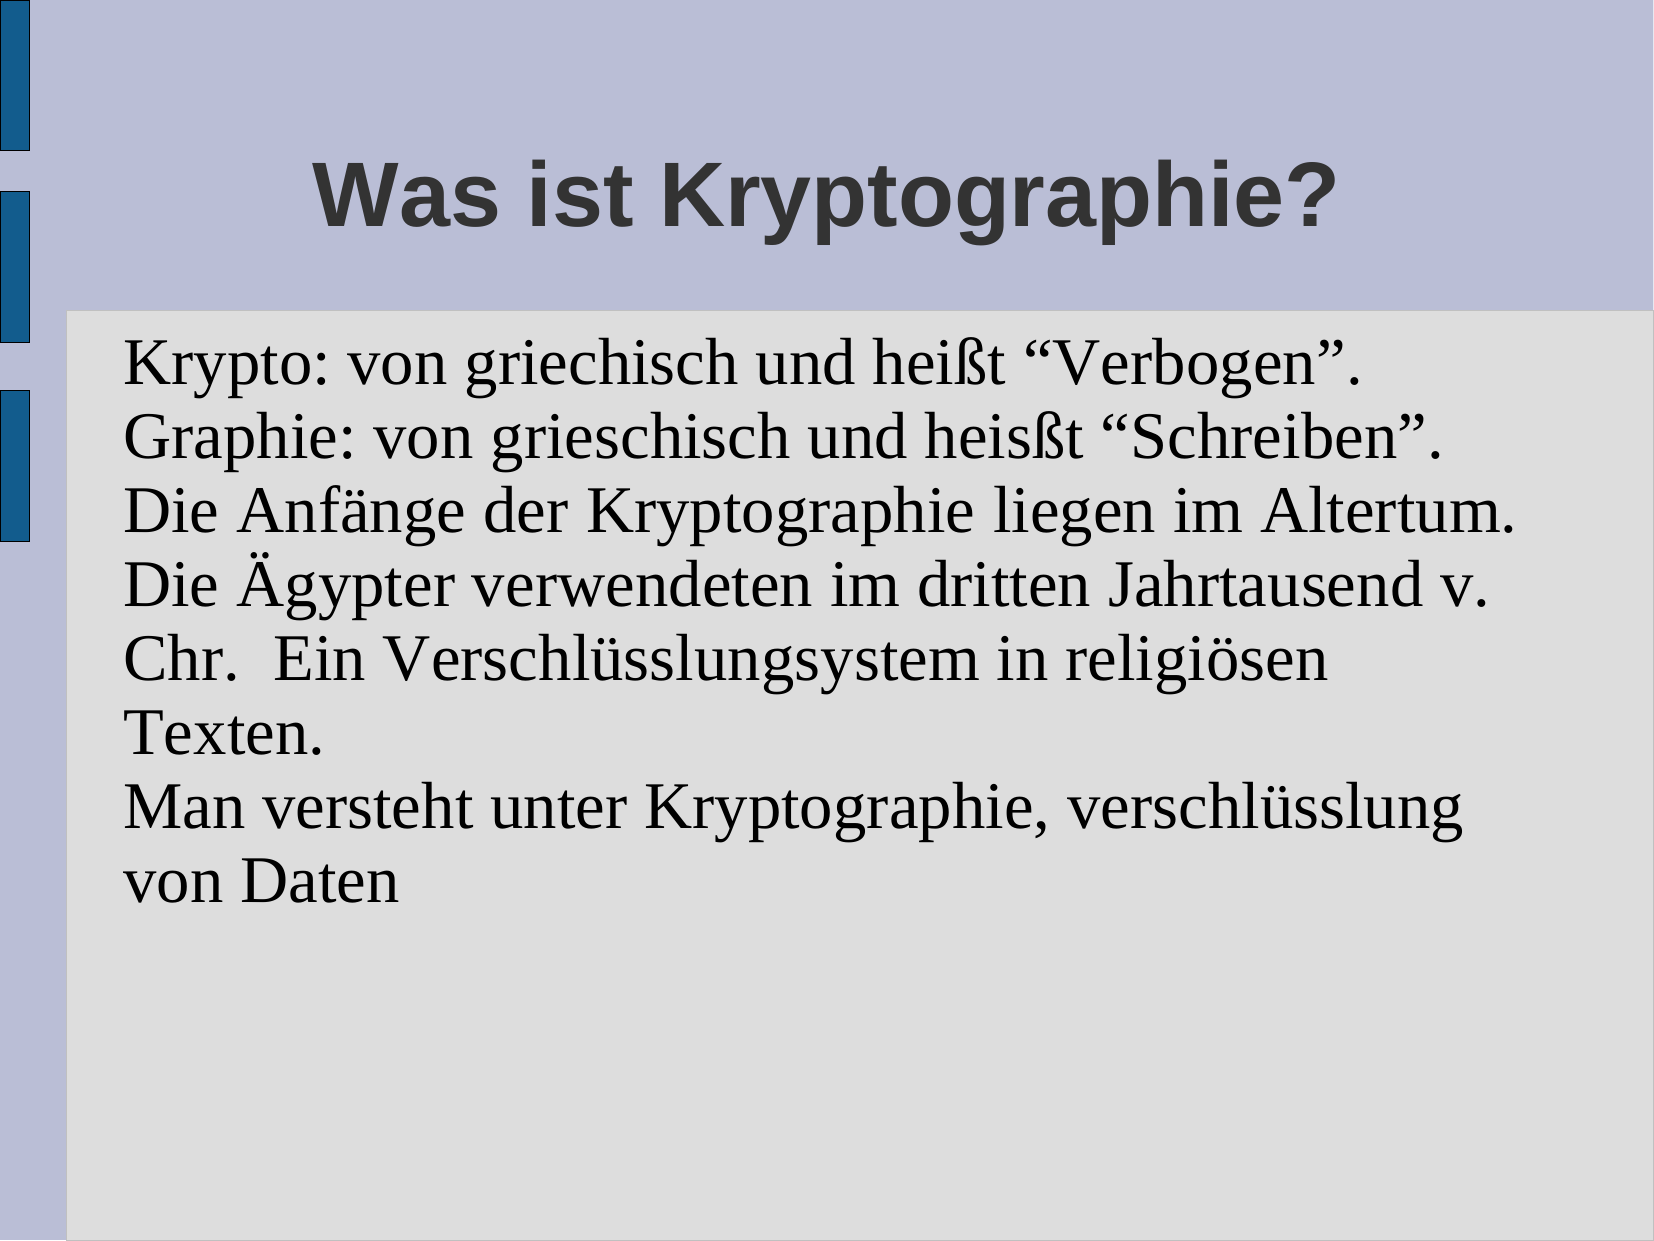

# Was ist Kryptographie?
Krypto: von griechisch und heißt “Verbogen”.
Graphie: von grieschisch und heisßt “Schreiben”.
Die Anfänge der Kryptographie liegen im Altertum. Die Ägypter verwendeten im dritten Jahrtausend v. Chr. Ein Verschlüsslungsystem in religiösen Texten.
Man versteht unter Kryptographie, verschlüsslung von Daten